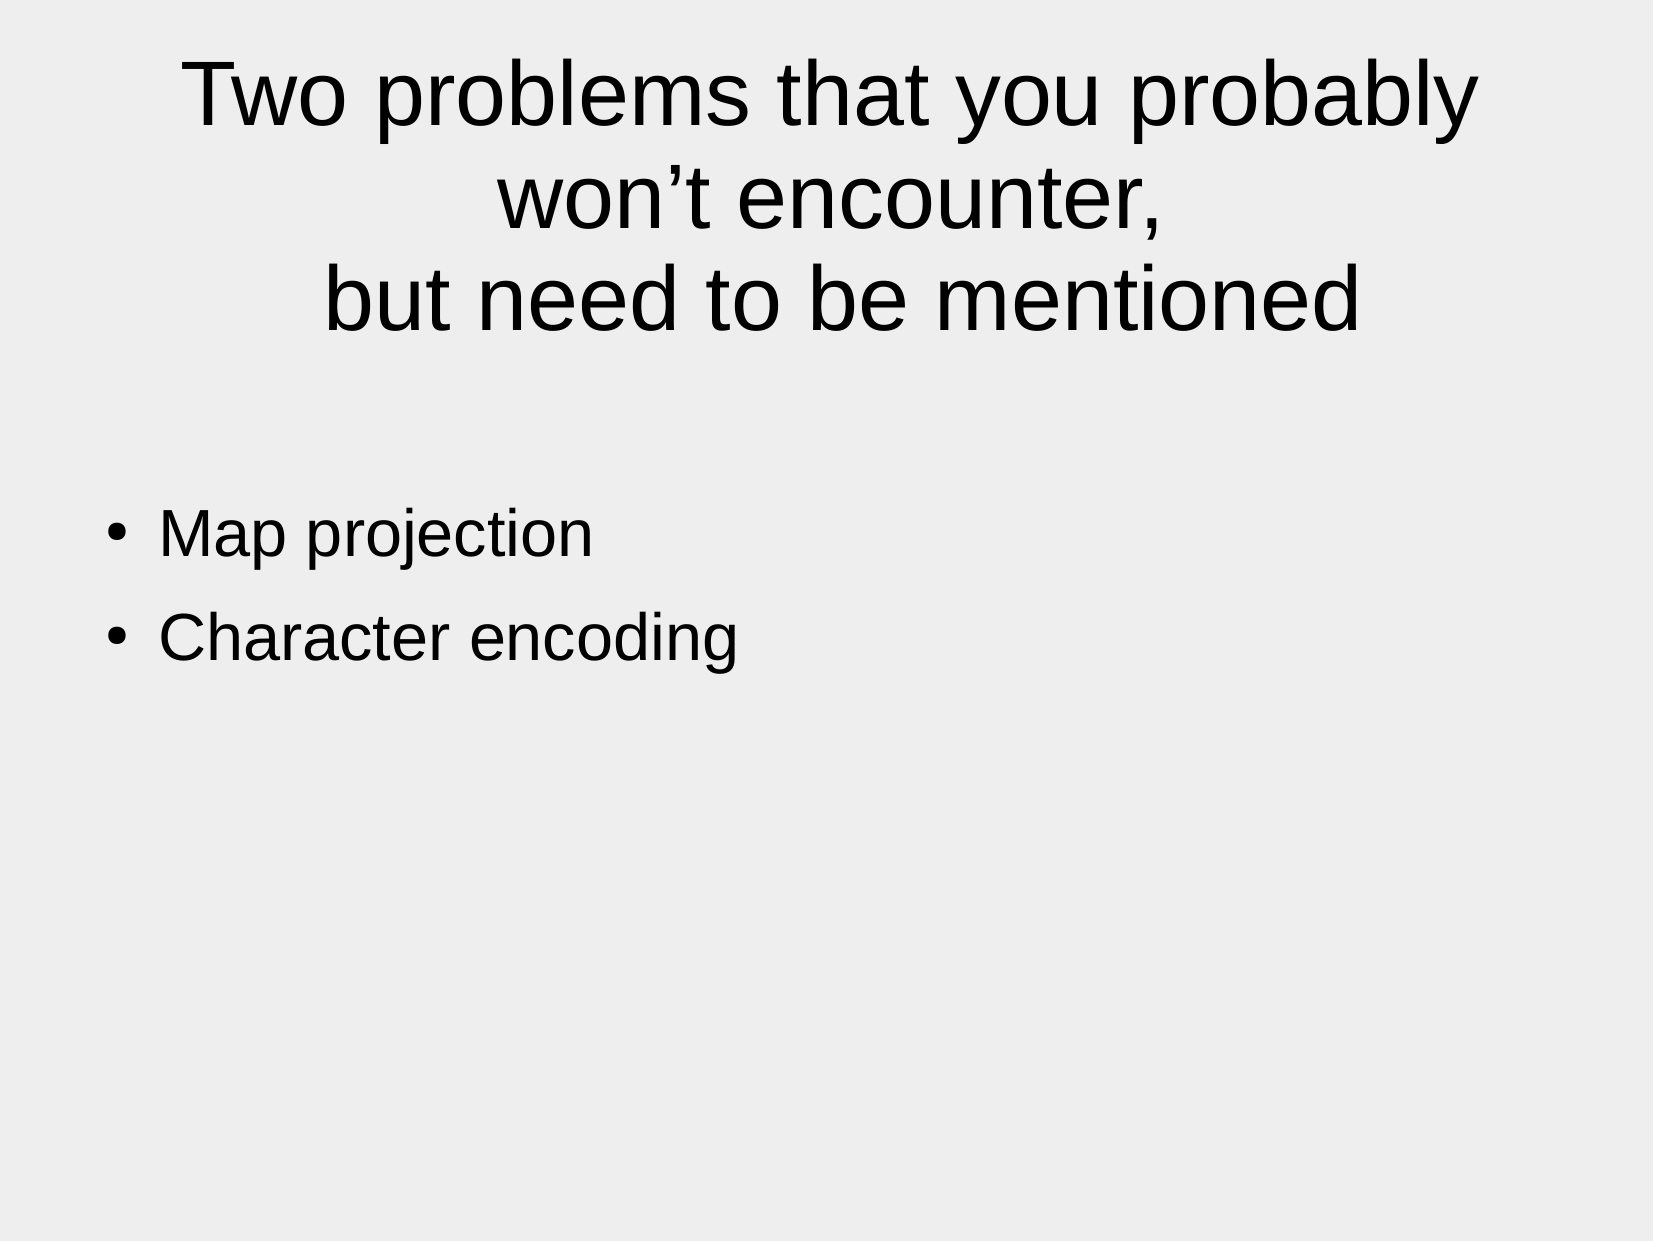

# Two problems that you probably won’t encounter, but need to be mentioned
Map projection
Character encoding